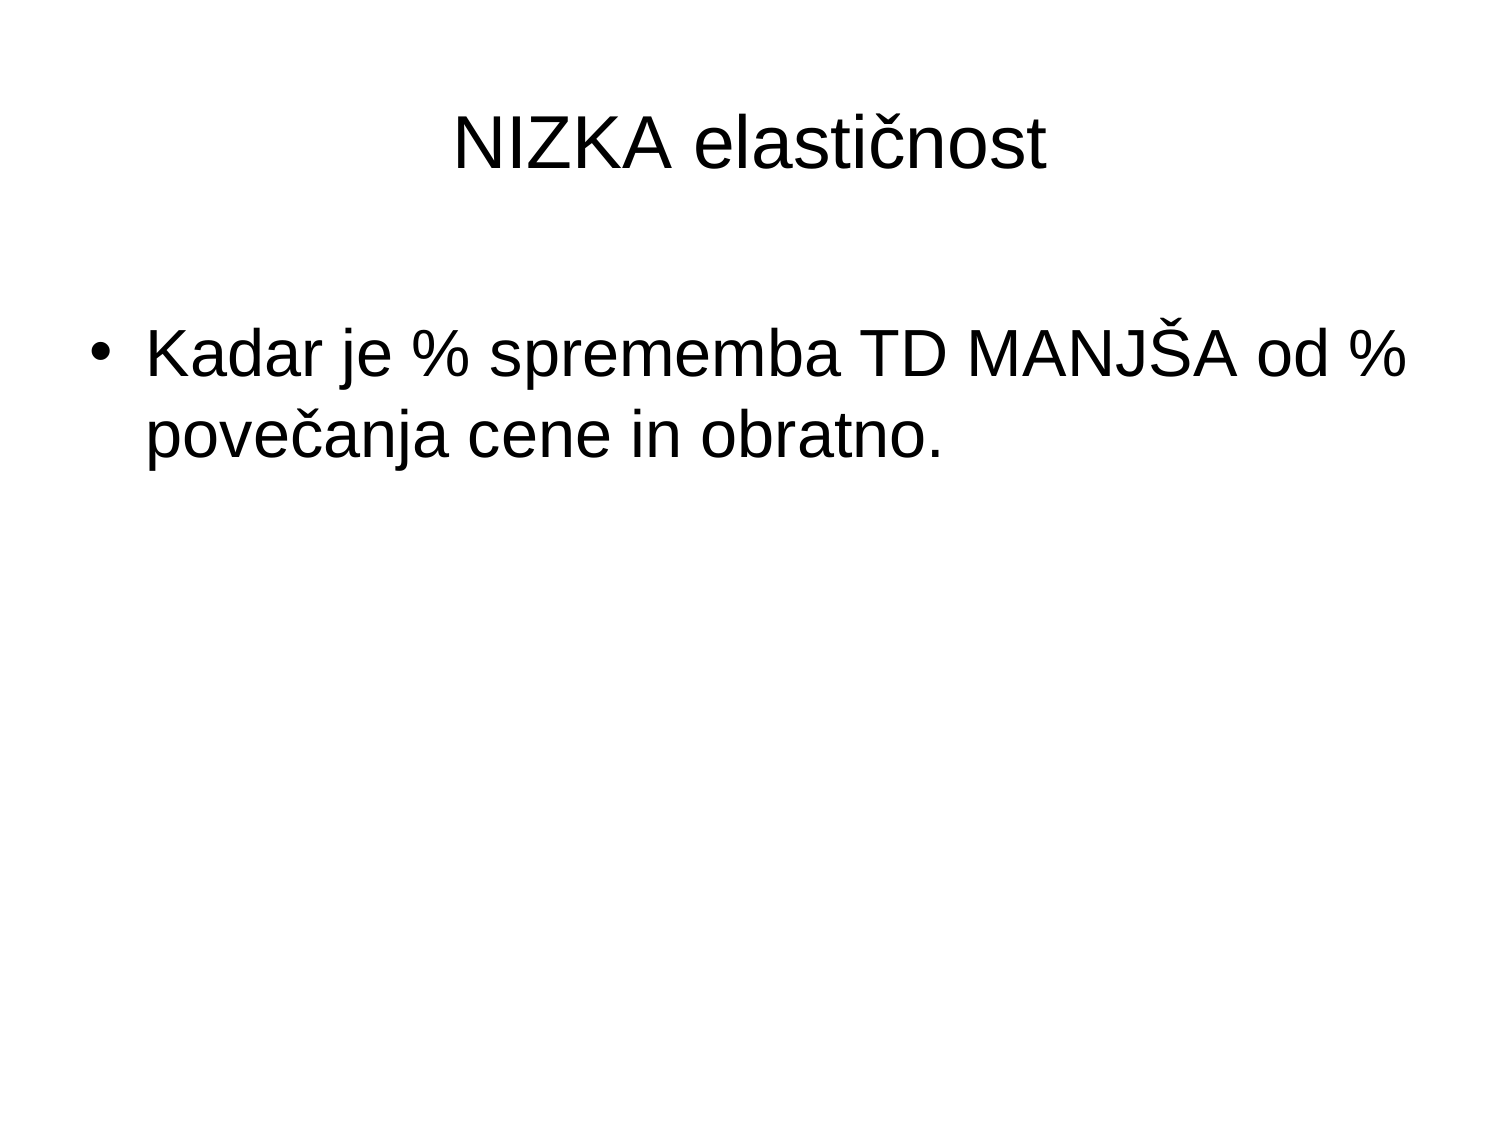

# NIZKA elastičnost
Kadar je % sprememba TD MANJŠA od % povečanja cene in obratno.